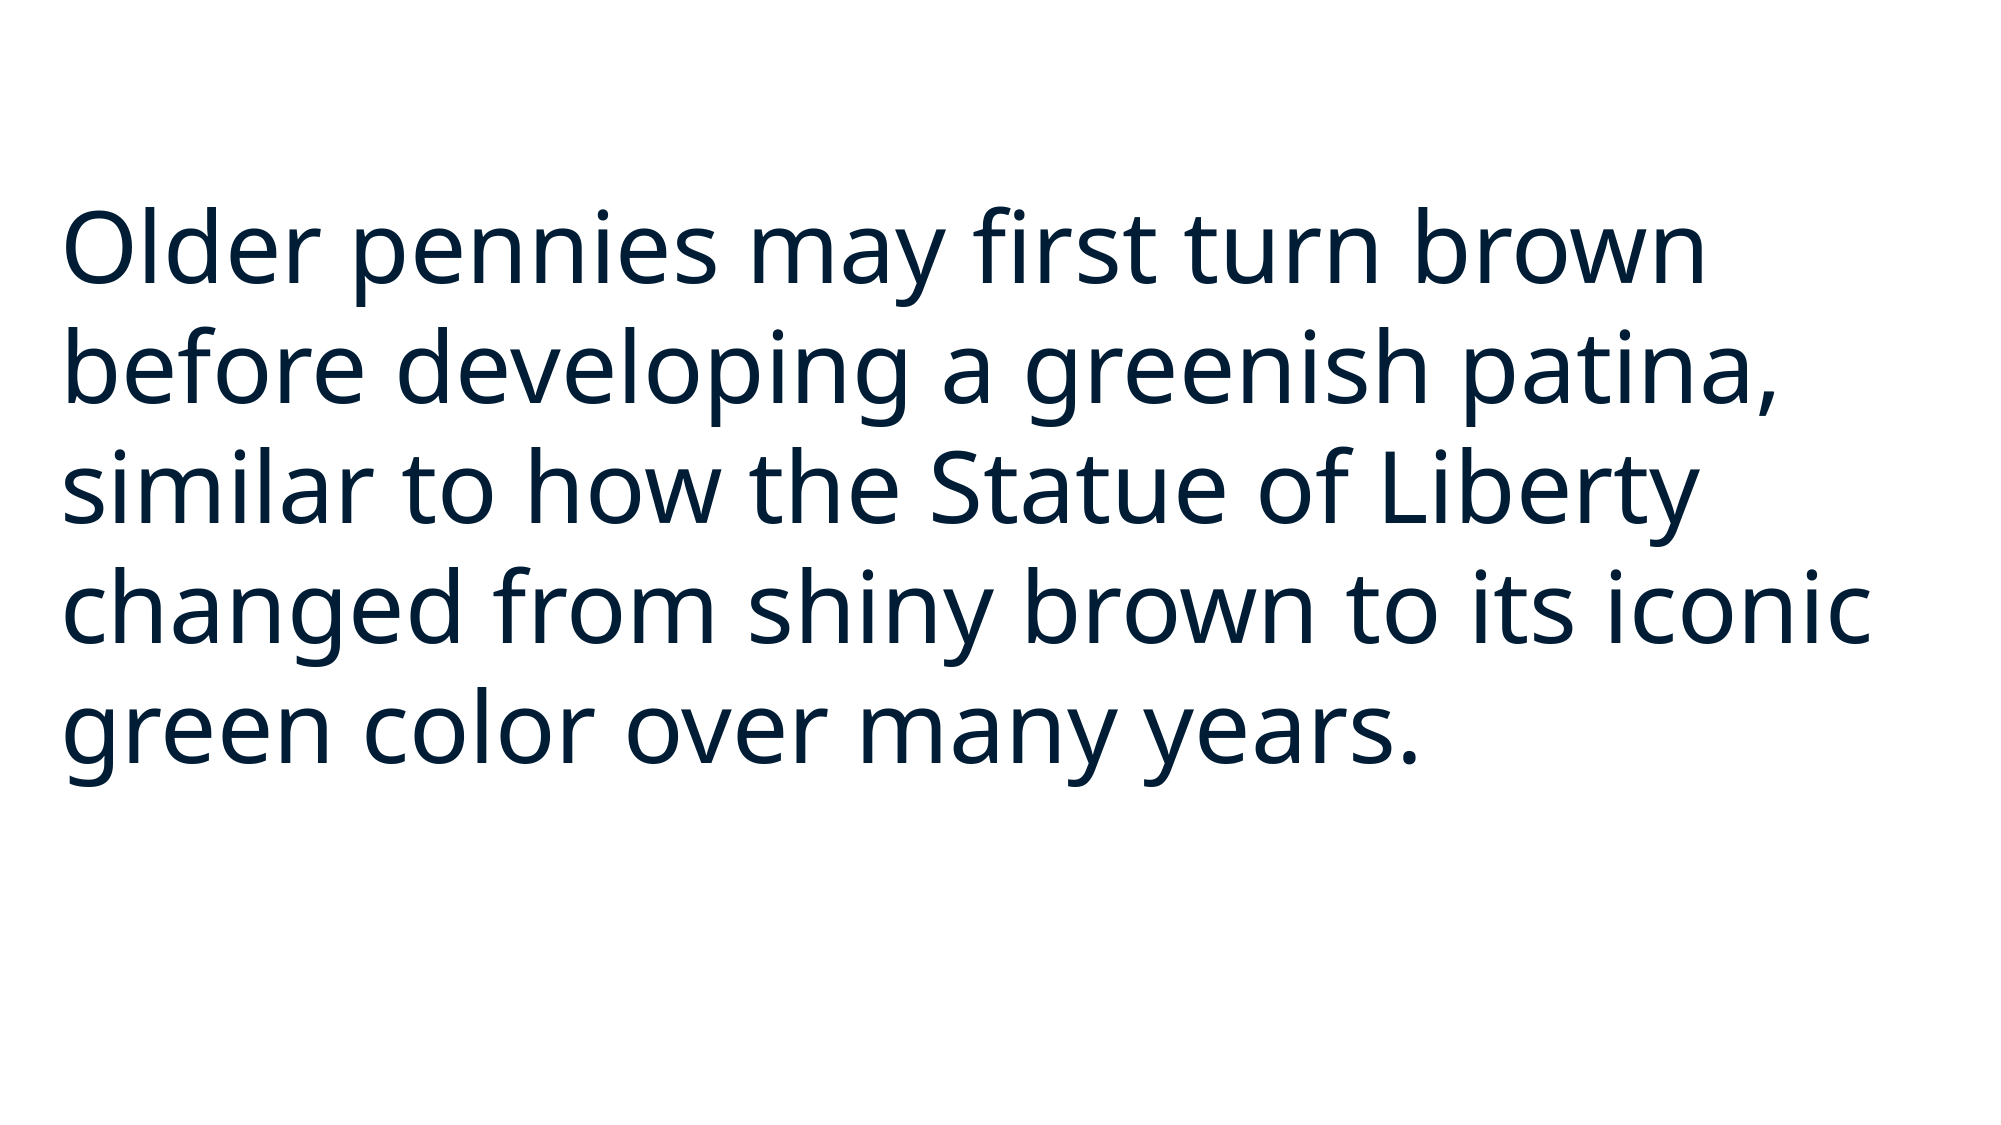

Older pennies may first turn brown before developing a greenish patina, similar to how the Statue of Liberty changed from shiny brown to its iconic green color over many years.